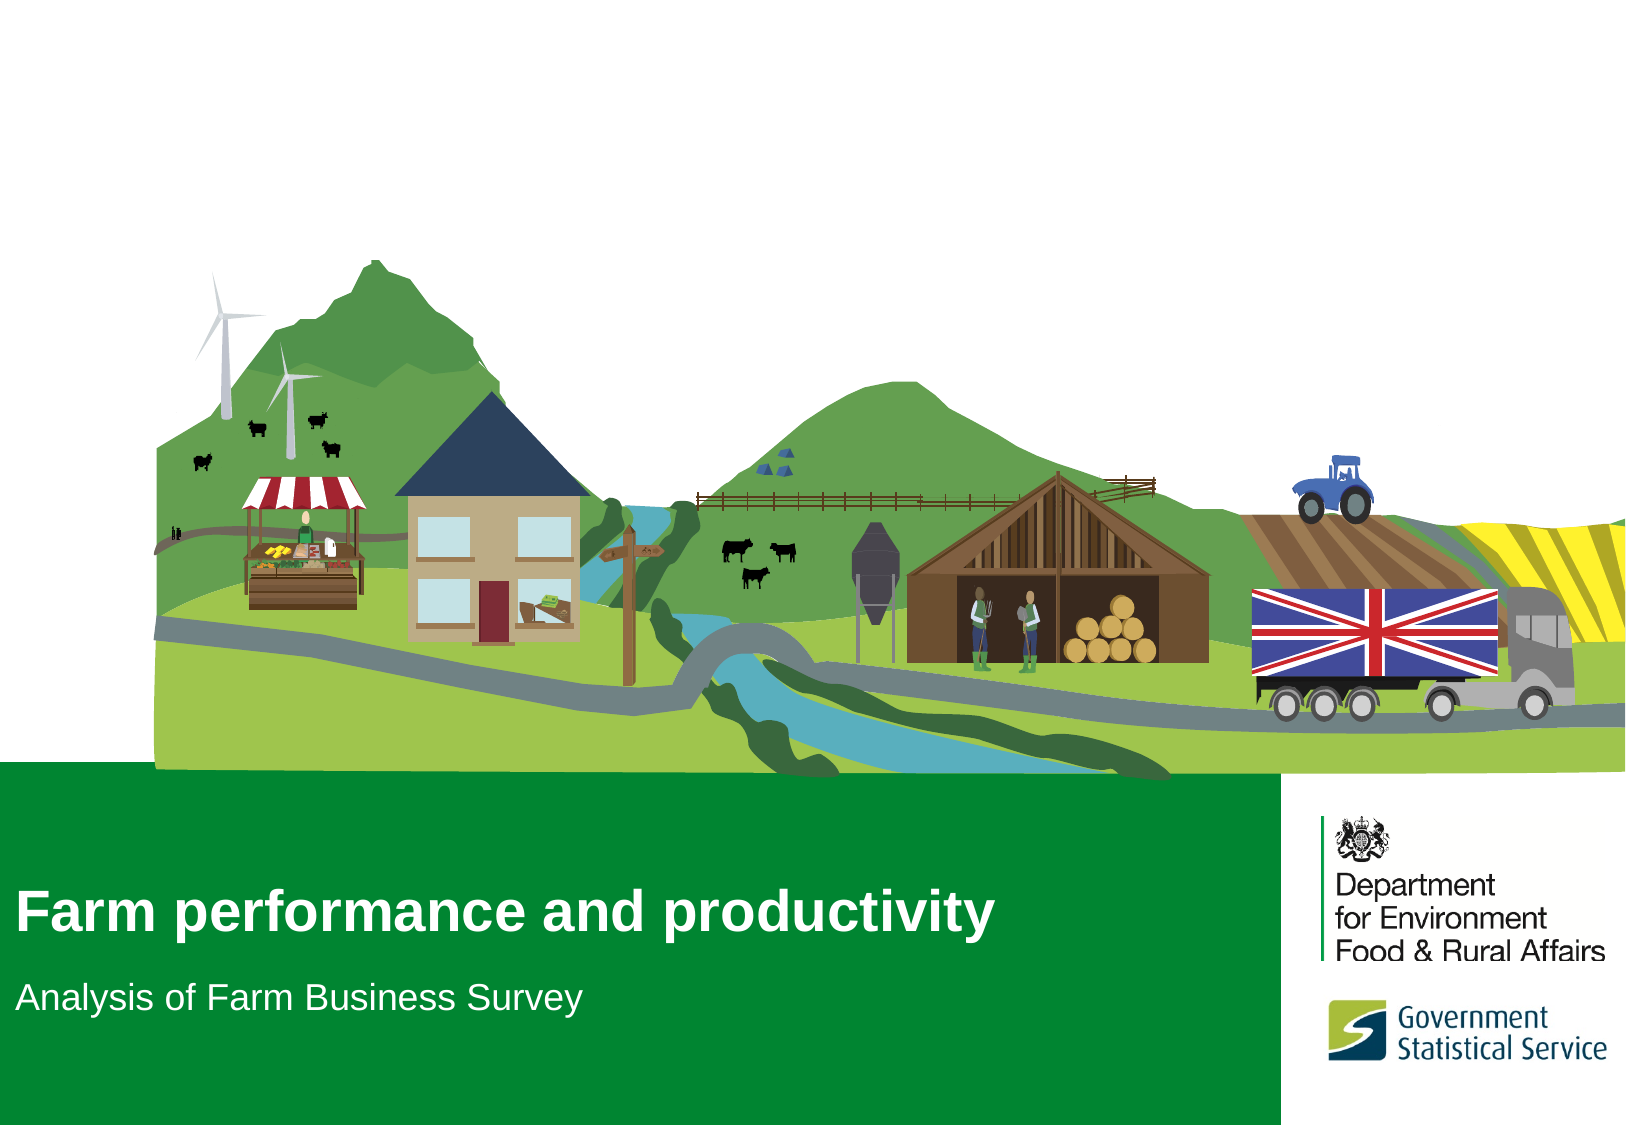

# Cover page
Farm performance and productivity
Analysis of Farm Business Survey